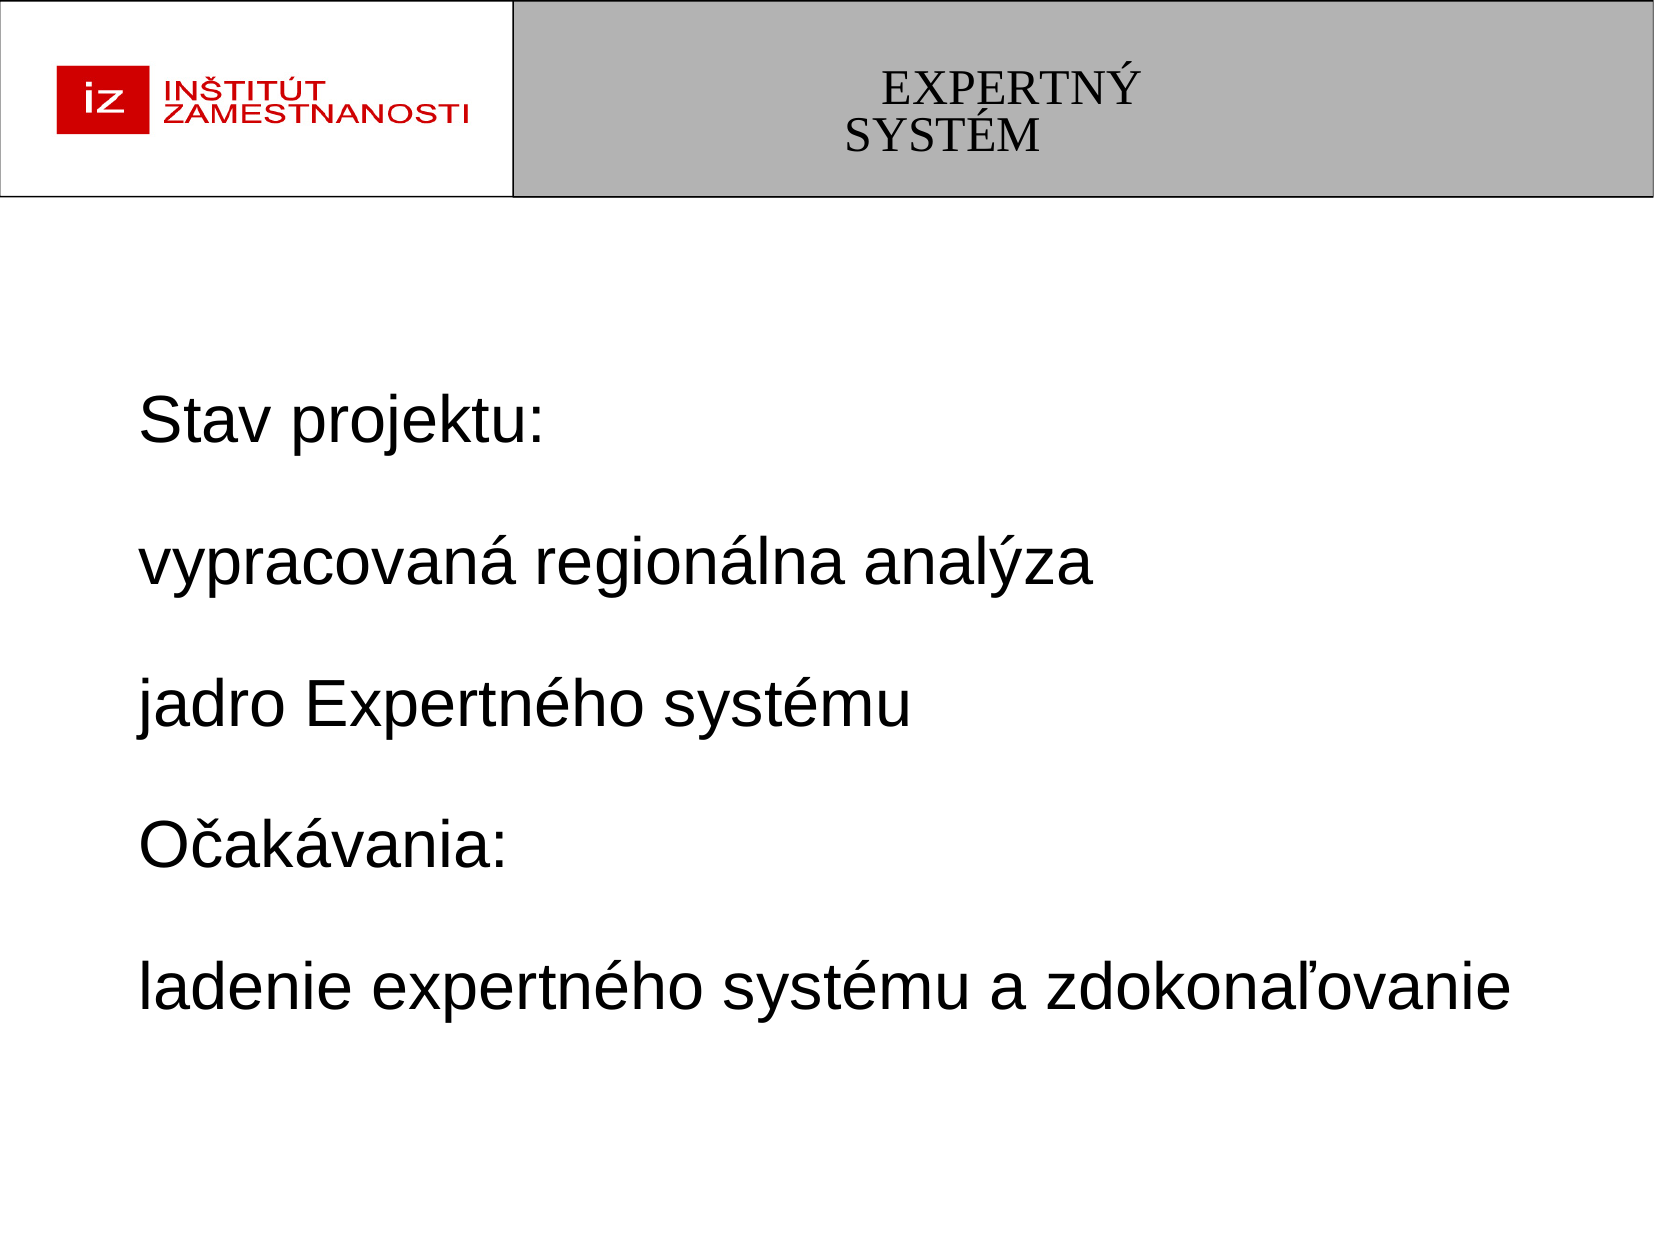

EXPERTNÝ SYSTÉM
# Stav projektu:
vypracovaná regionálna analýza
jadro Expertného systému
Očakávania:
ladenie expertného systému a zdokonaľovanie